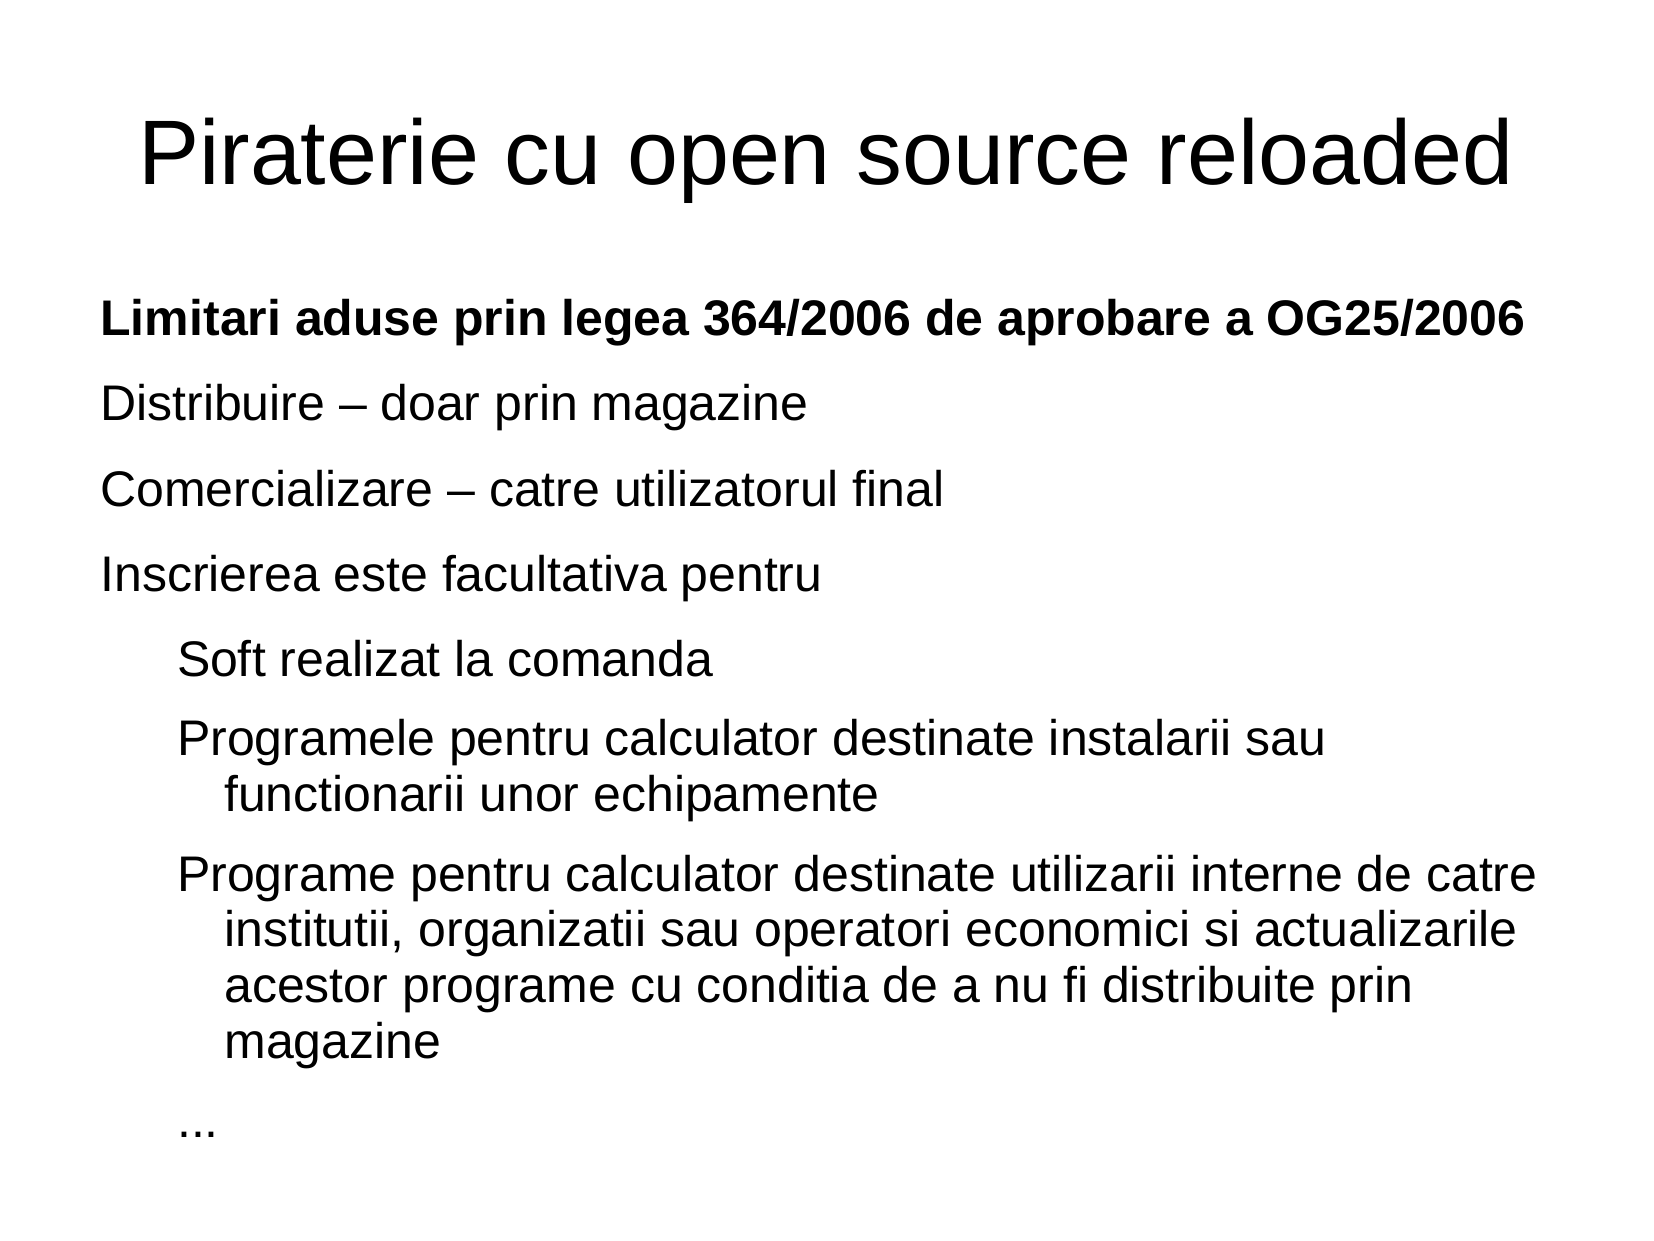

# Piraterie cu open source reloaded
Limitari aduse prin legea 364/2006 de aprobare a OG25/2006
Distribuire – doar prin magazine
Comercializare – catre utilizatorul final
Inscrierea este facultativa pentru
Soft realizat la comanda
Programele pentru calculator destinate instalarii sau functionarii unor echipamente
Programe pentru calculator destinate utilizarii interne de catre institutii, organizatii sau operatori economici si actualizarile acestor programe cu conditia de a nu fi distribuite prin magazine
...